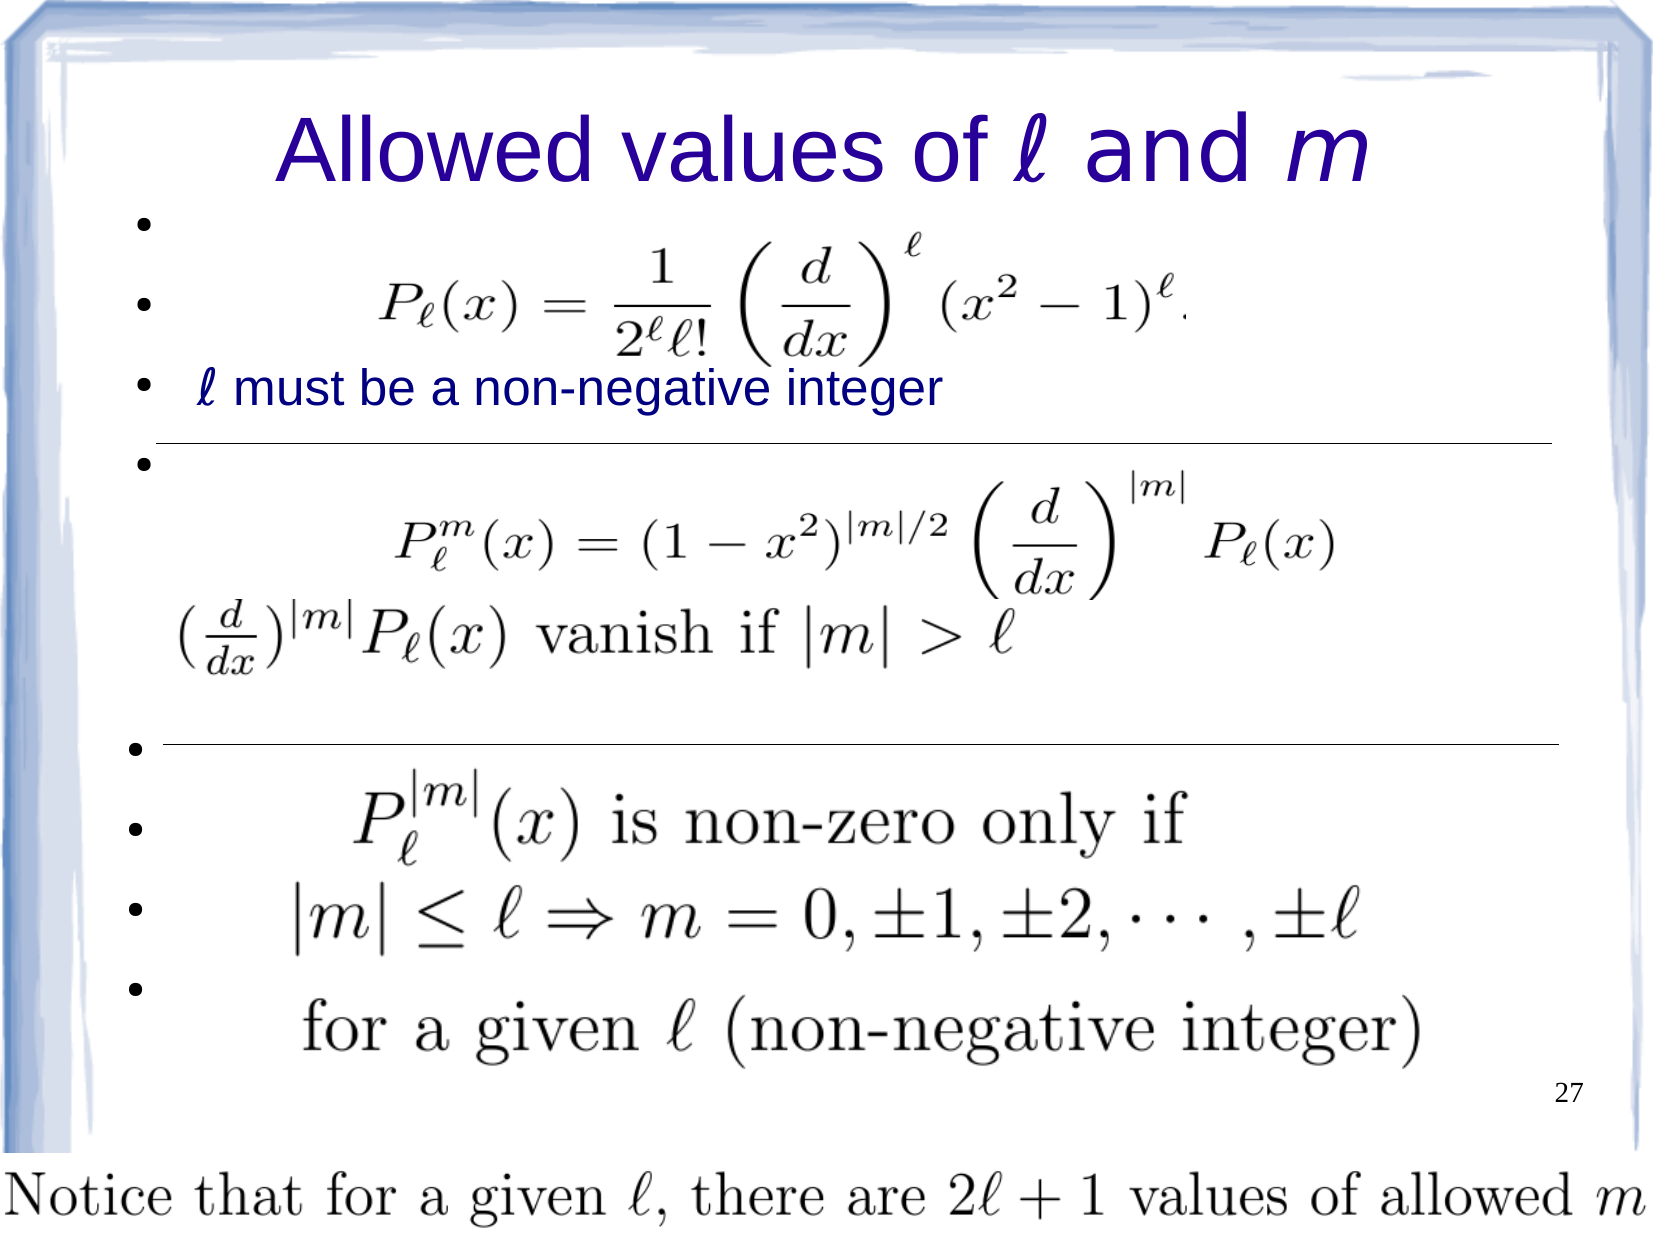

# Allowed values of ℓ and m
 ℓ must be a non-negative integer
27